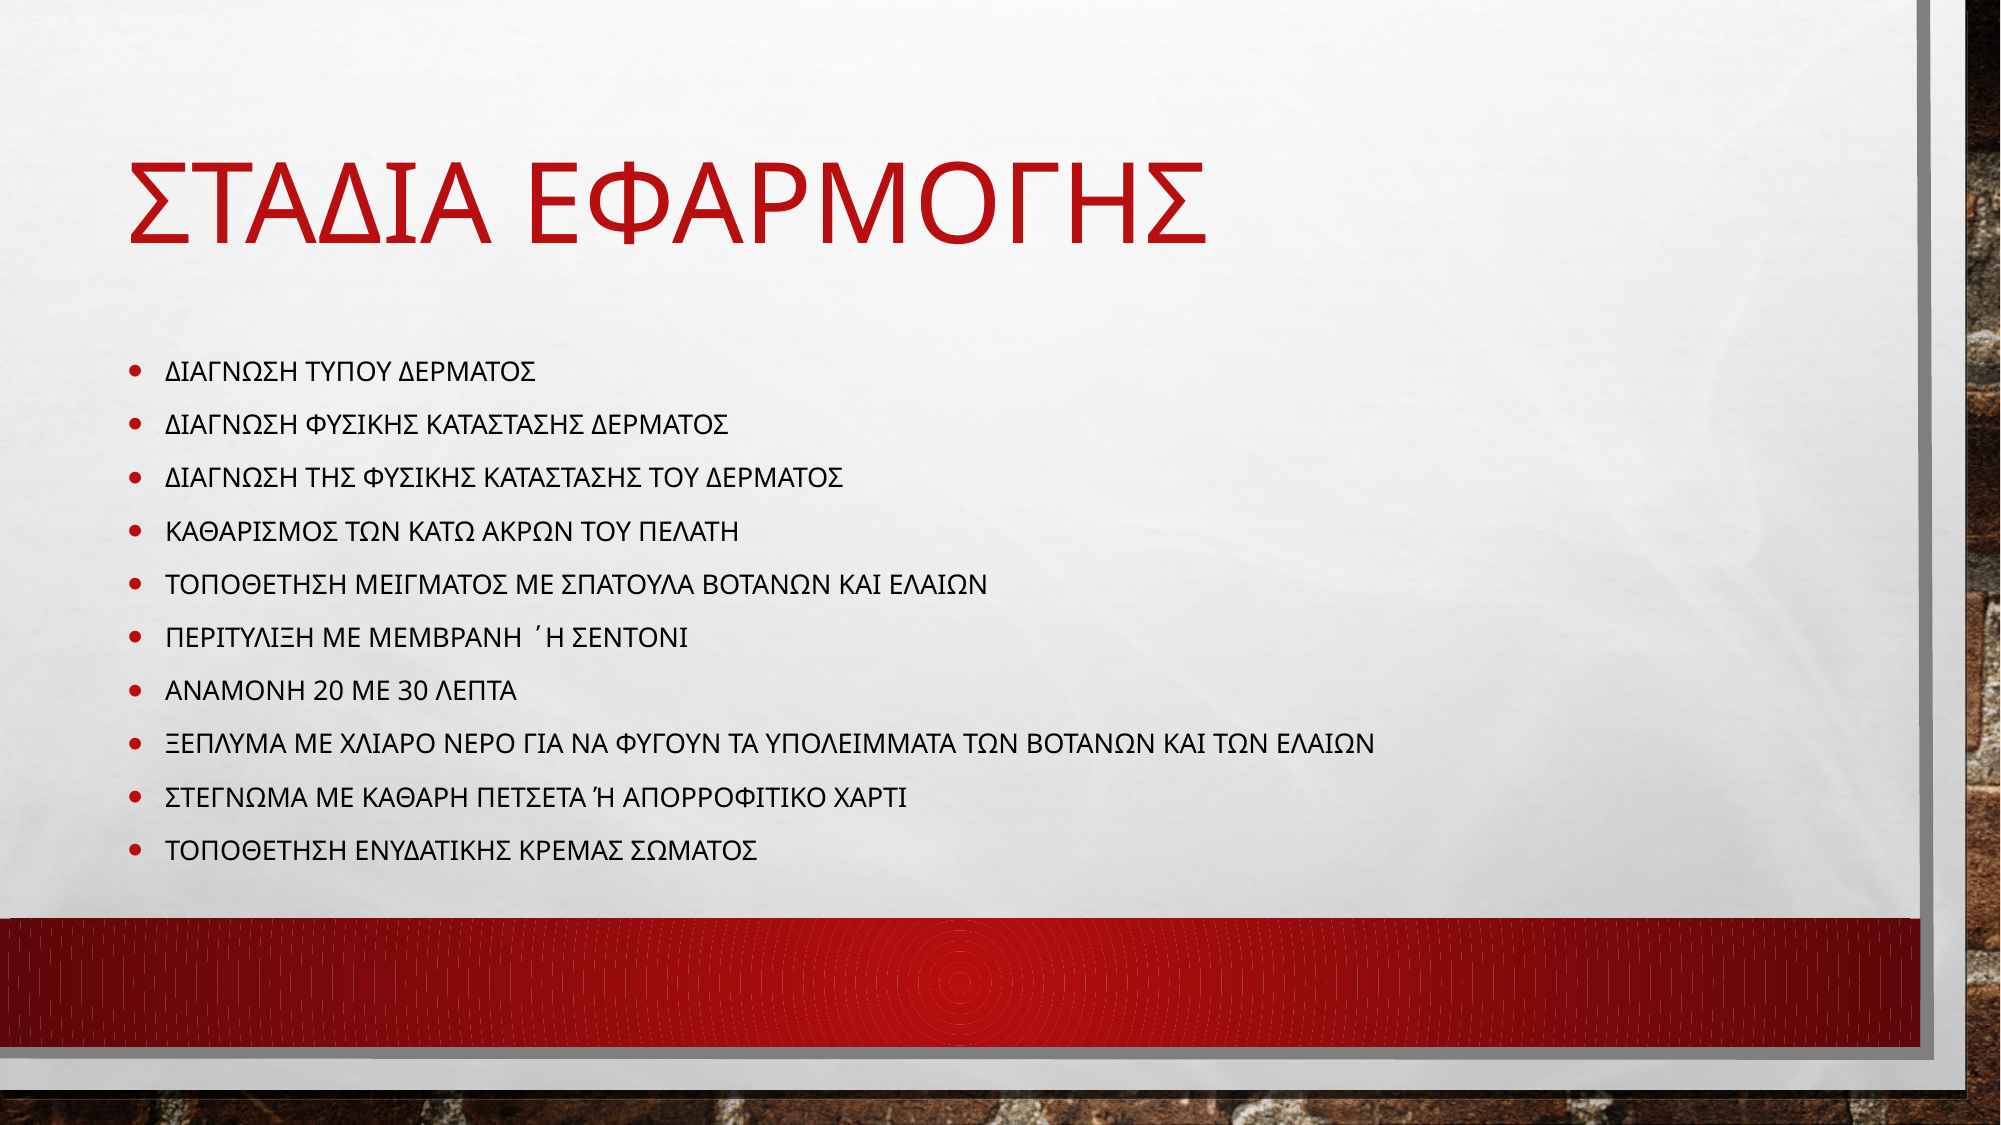

# Σταδια εφαρμογησ
Διαγνωση τυπου δερματοσ
Διαγνωση φυσικησ καταστασησ δερματοσ
Διαγνωση της φυσικησ καταστασησ του δερματοσ
Καθαρισμοσ των κατω ακρων του πελατη
Τοποθετηση μειγματοσ με σπατουλα βοτανων και ελαιων
Περιτυλιξη με μεμβρανη ΄η σεντονι
Αναμονη 20 με 30 λεπτα
Ξεπλυμα με χλιαρο νερο για να φυγουν τα υπολειμματα των βοτανων και των ελαιων
Στεγνωμα με καθαρη πετσετα ή απορροφιτικο χαρτι
Τοποθετηση ενυδατικησ κρεμασ σωματοσ